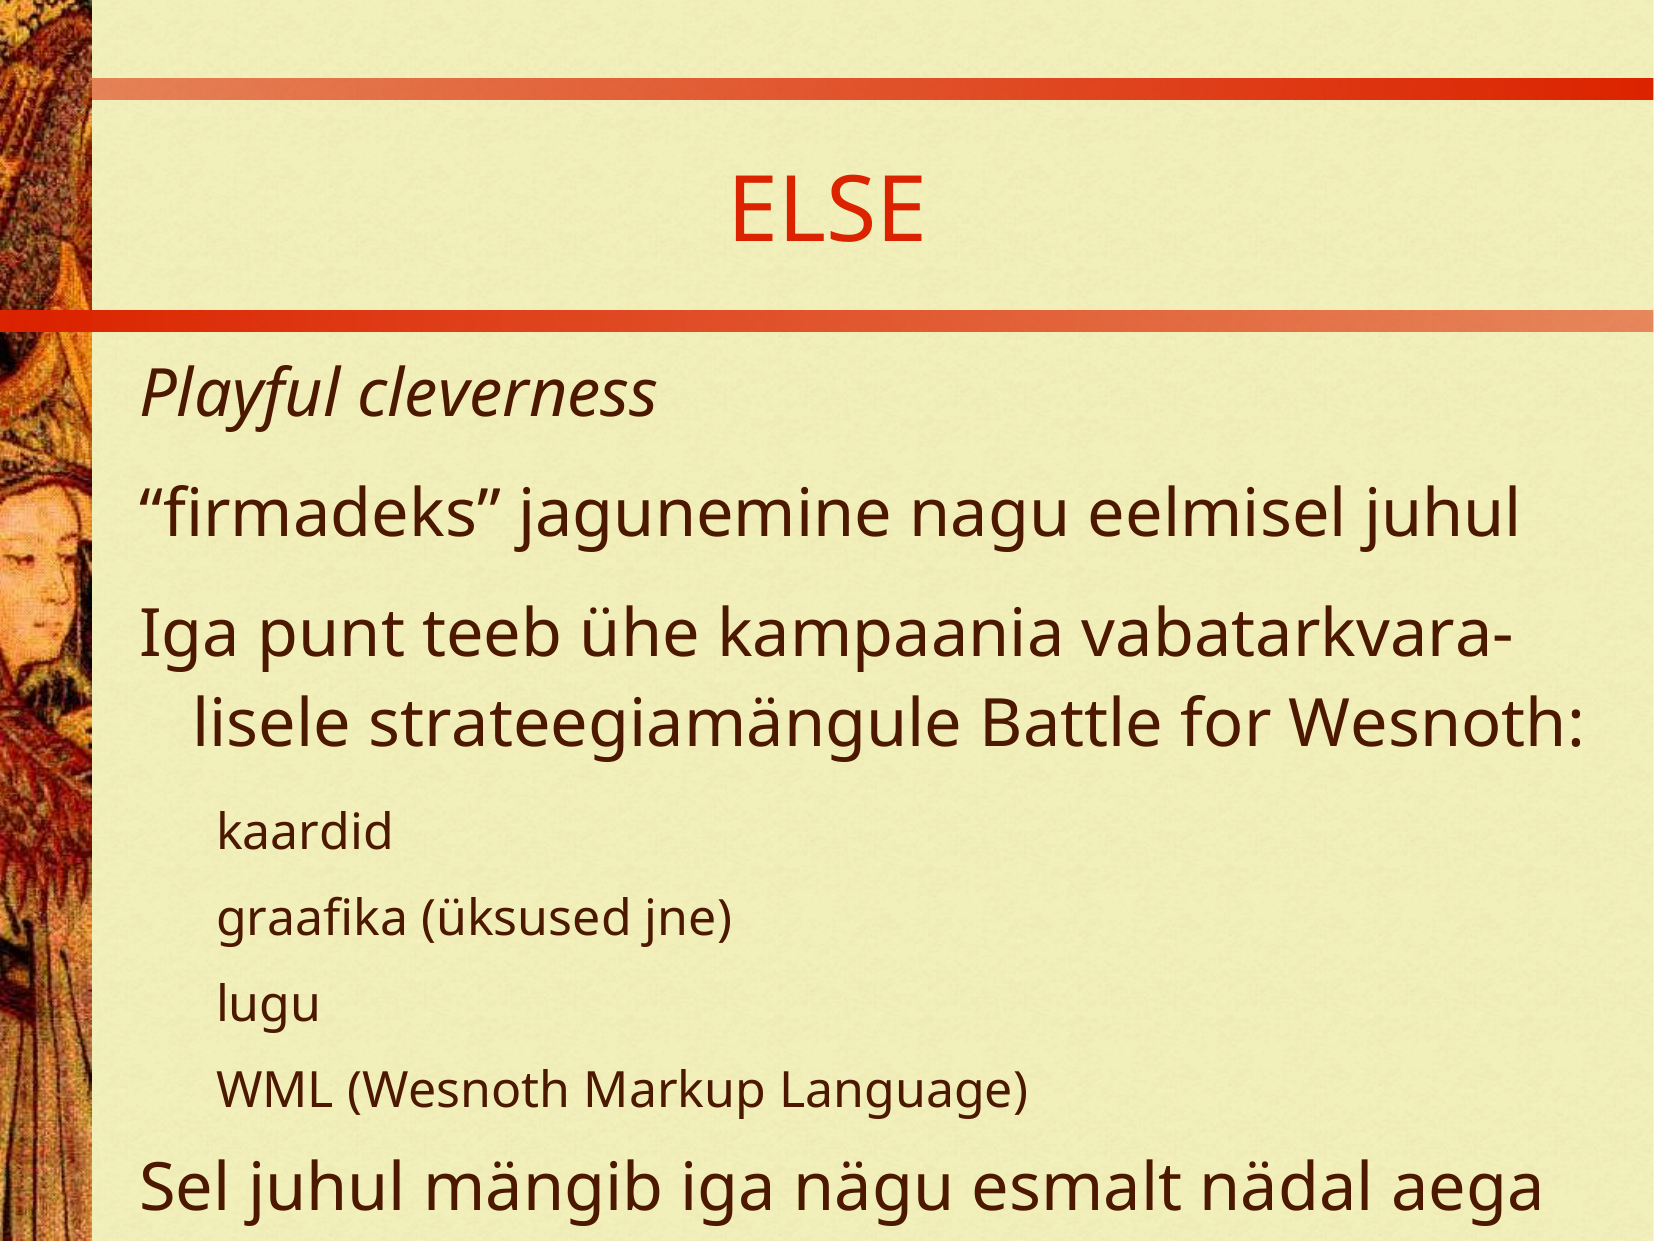

# ELSE
Playful cleverness
“firmadeks” jagunemine nagu eelmisel juhul
Iga punt teeb ühe kampaania vabatarkvara-lisele strateegiamängule Battle for Wesnoth:
kaardid
graafika (üksused jne)
lugu
WML (Wesnoth Markup Language)
Sel juhul mängib iga nägu esmalt nädal aega Wesnothi... ee, tutvub töökeskkonnaga... :-P
Järgneb aga tõsine arendus Trac-keskkonnas